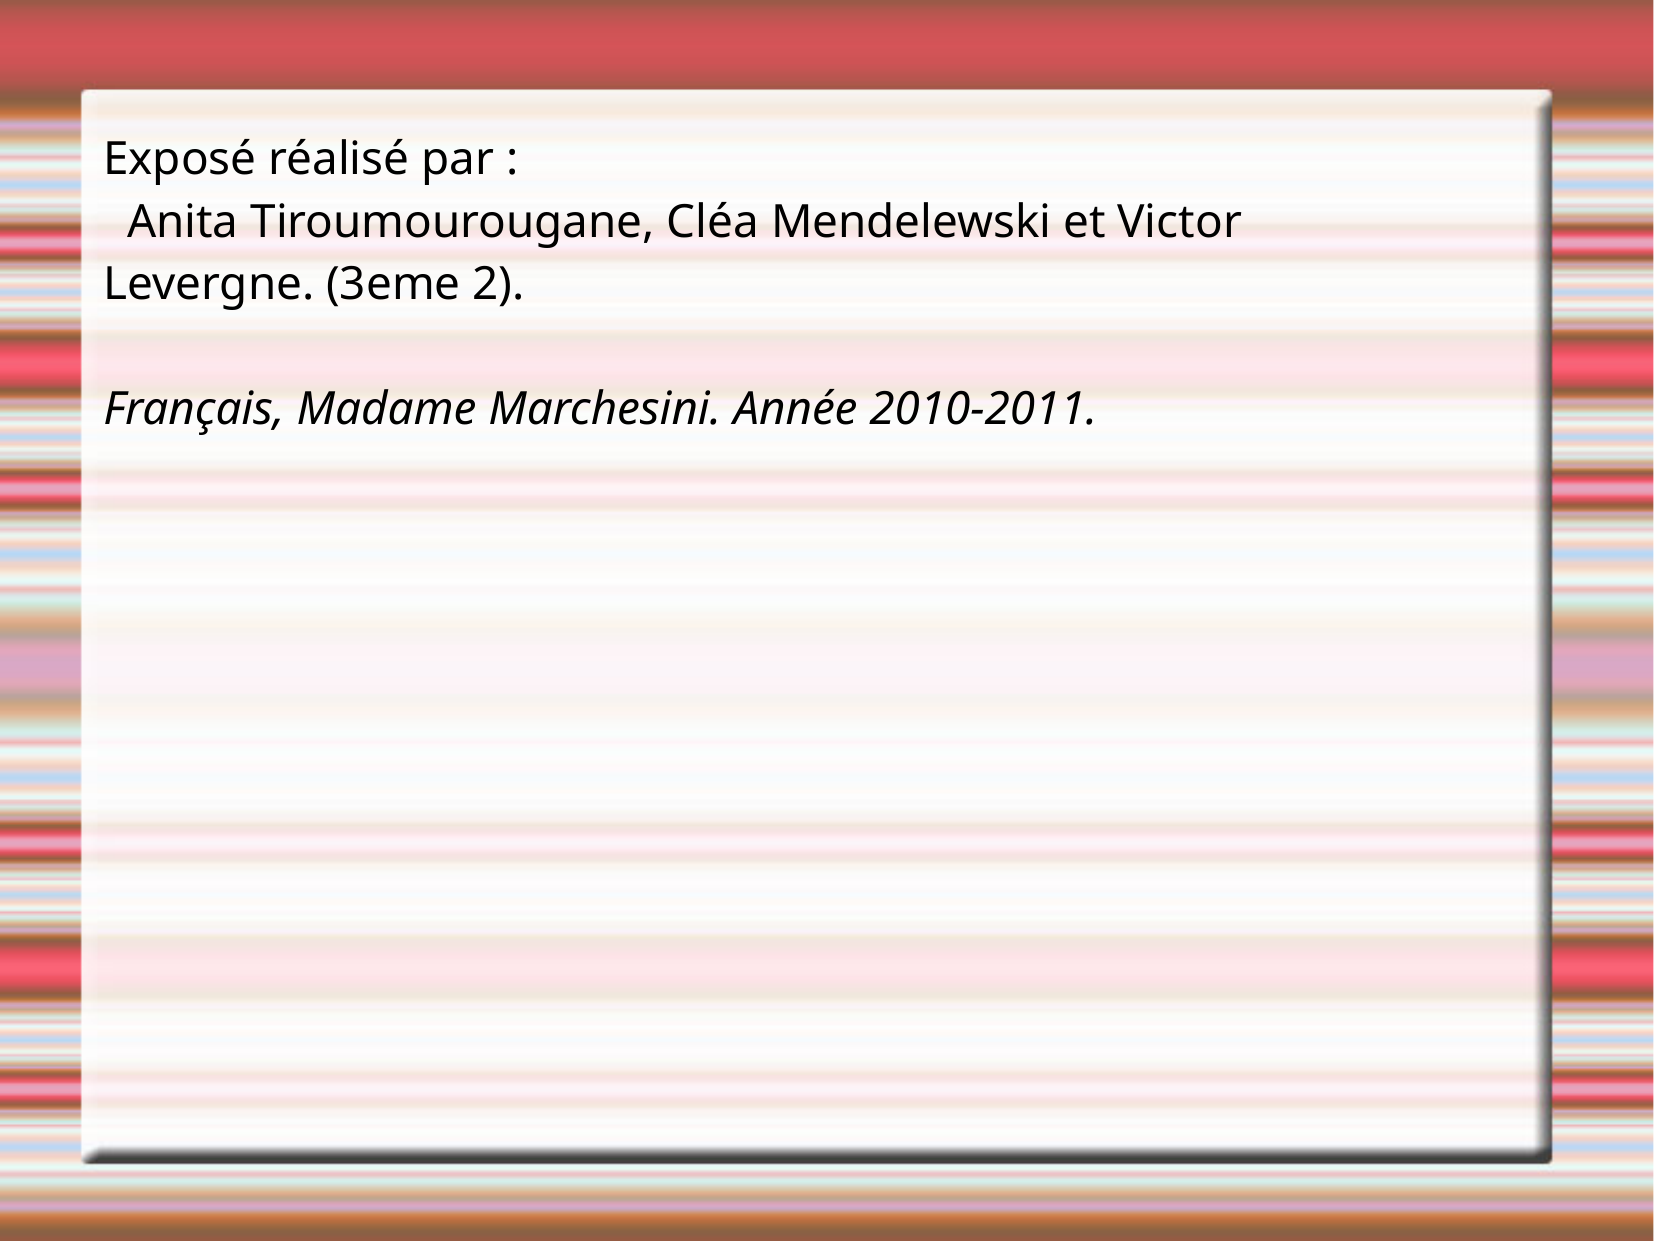

Exposé réalisé par :
 Anita Tiroumourougane, Cléa Mendelewski et Victor Levergne. (3eme 2).
Français, Madame Marchesini. Année 2010-2011.